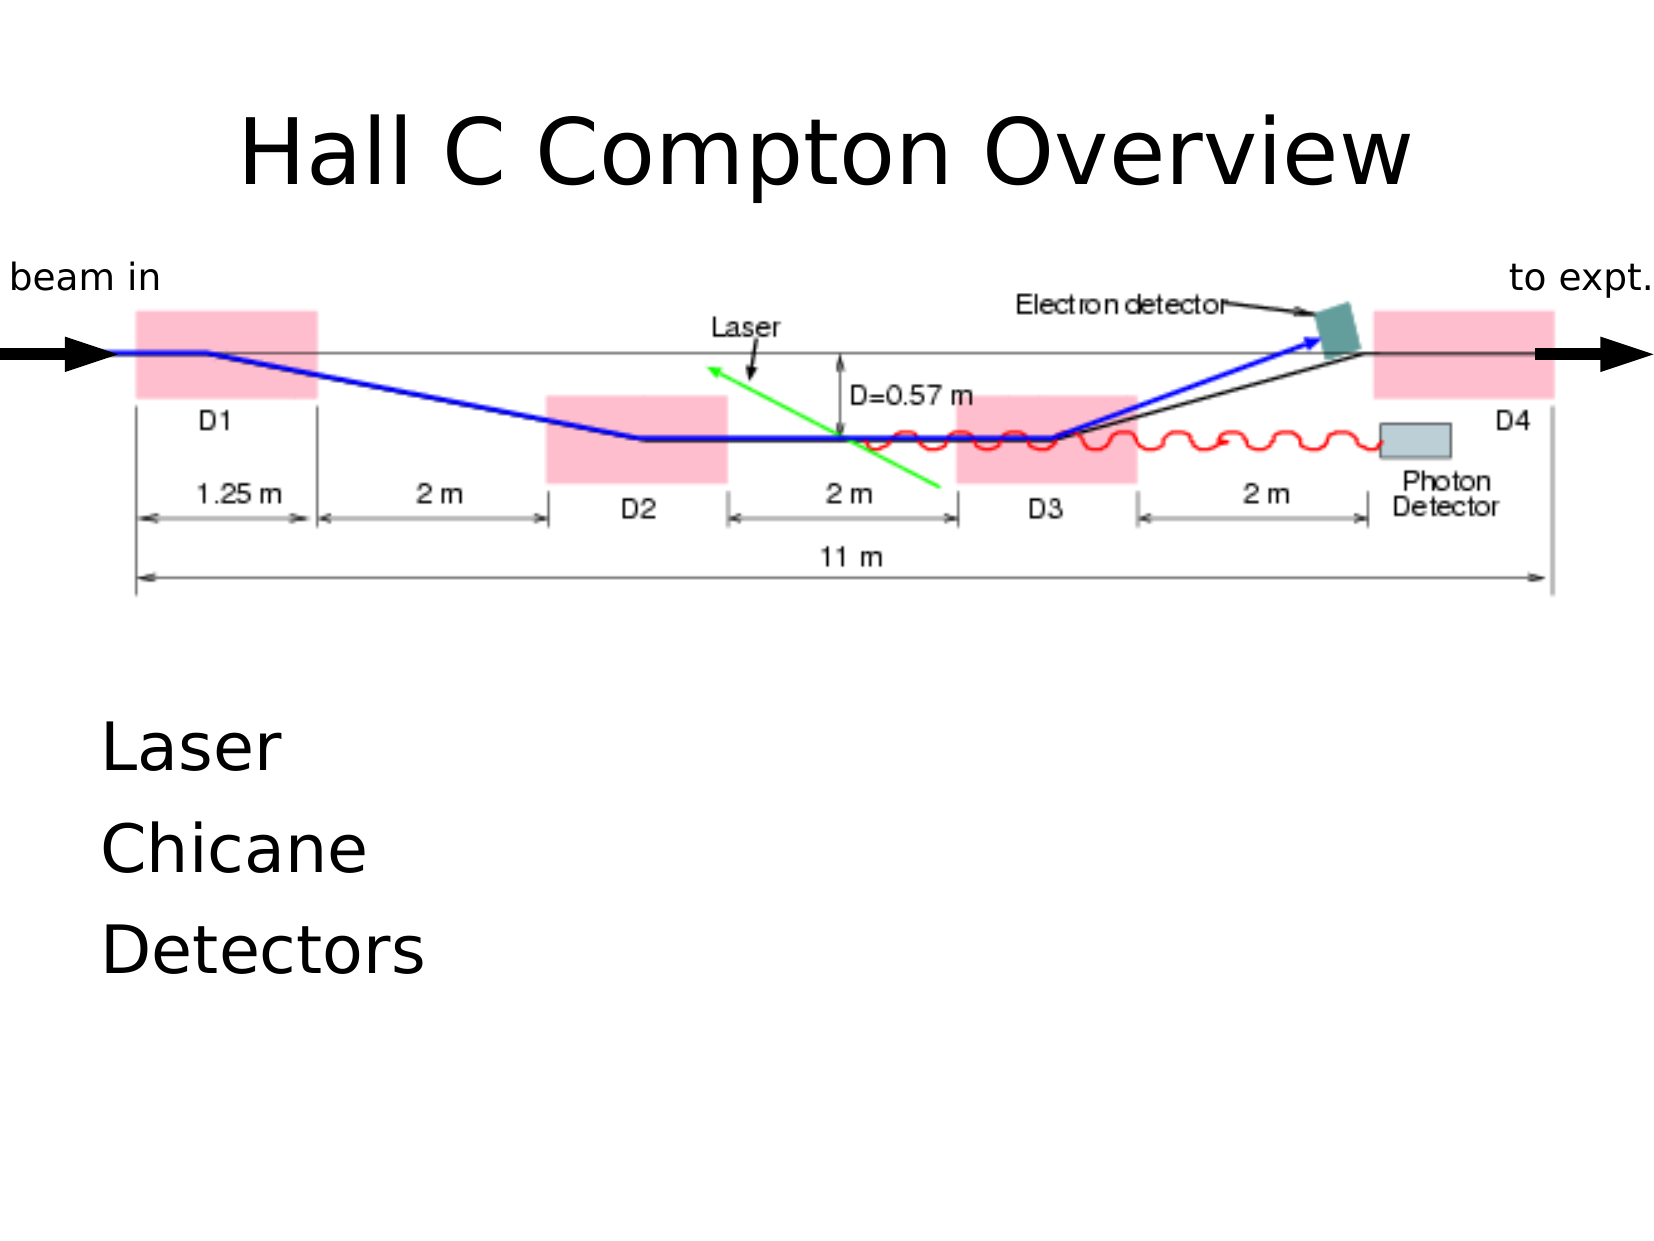

# Hall C Compton Overview
beam in
to expt.
Laser
Chicane
Detectors